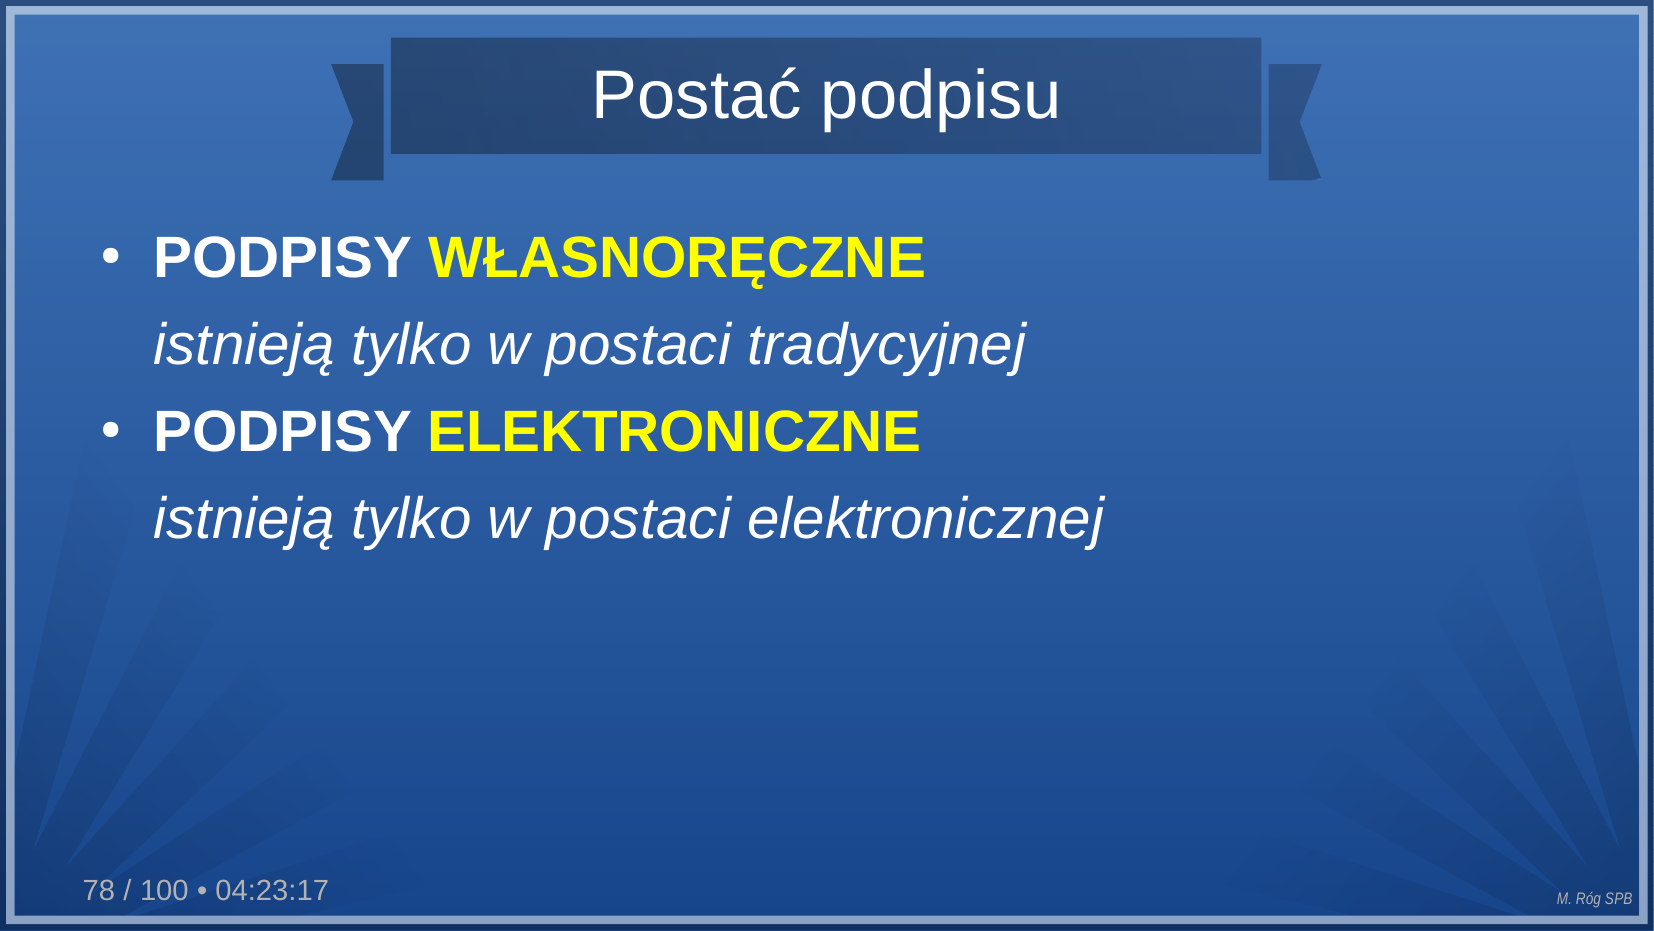

# Postać podpisu
PODPISY WŁASNORĘCZNE
istnieją tylko w postaci tradycyjnej
PODPISY ELEKTRONICZNE
istnieją tylko w postaci elektronicznej